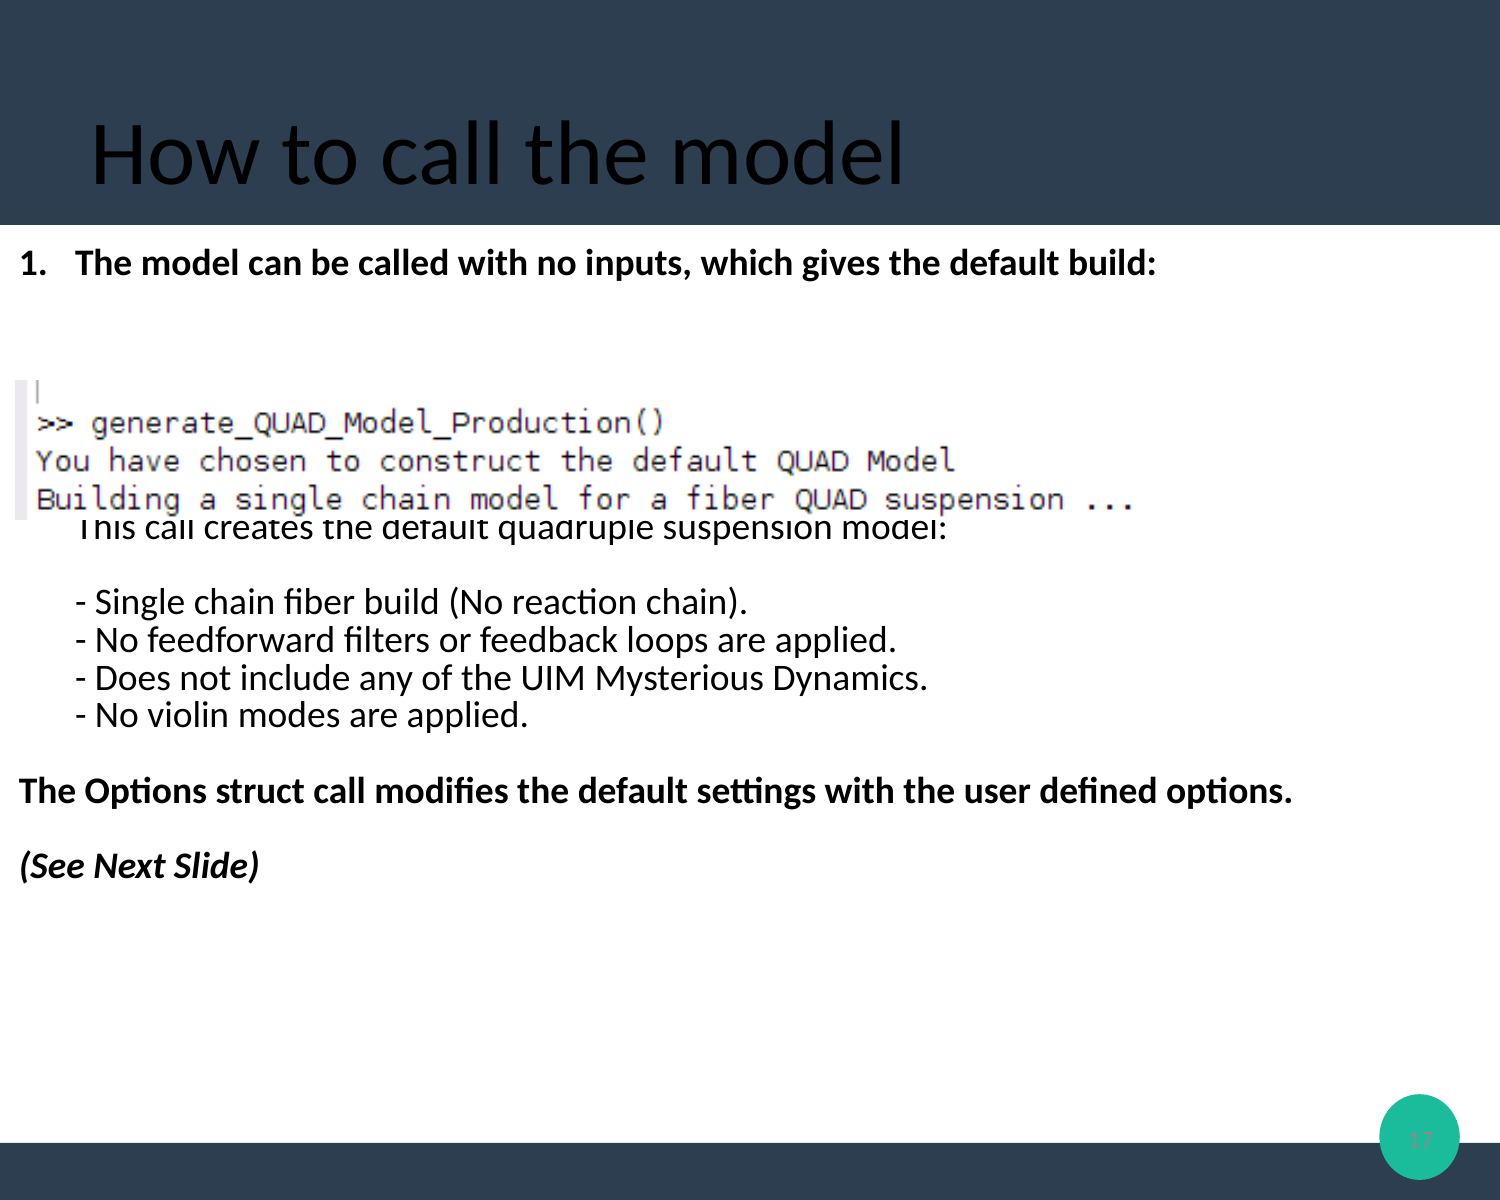

# How to call the model
The model can be called with no inputs, which gives the default build:
This call creates the default quadruple suspension model:
- Single chain fiber build (No reaction chain).
- No feedforward filters or feedback loops are applied.
- Does not include any of the UIM Mysterious Dynamics.
- No violin modes are applied.
The Options struct call modifies the default settings with the user defined options.
(See Next Slide)